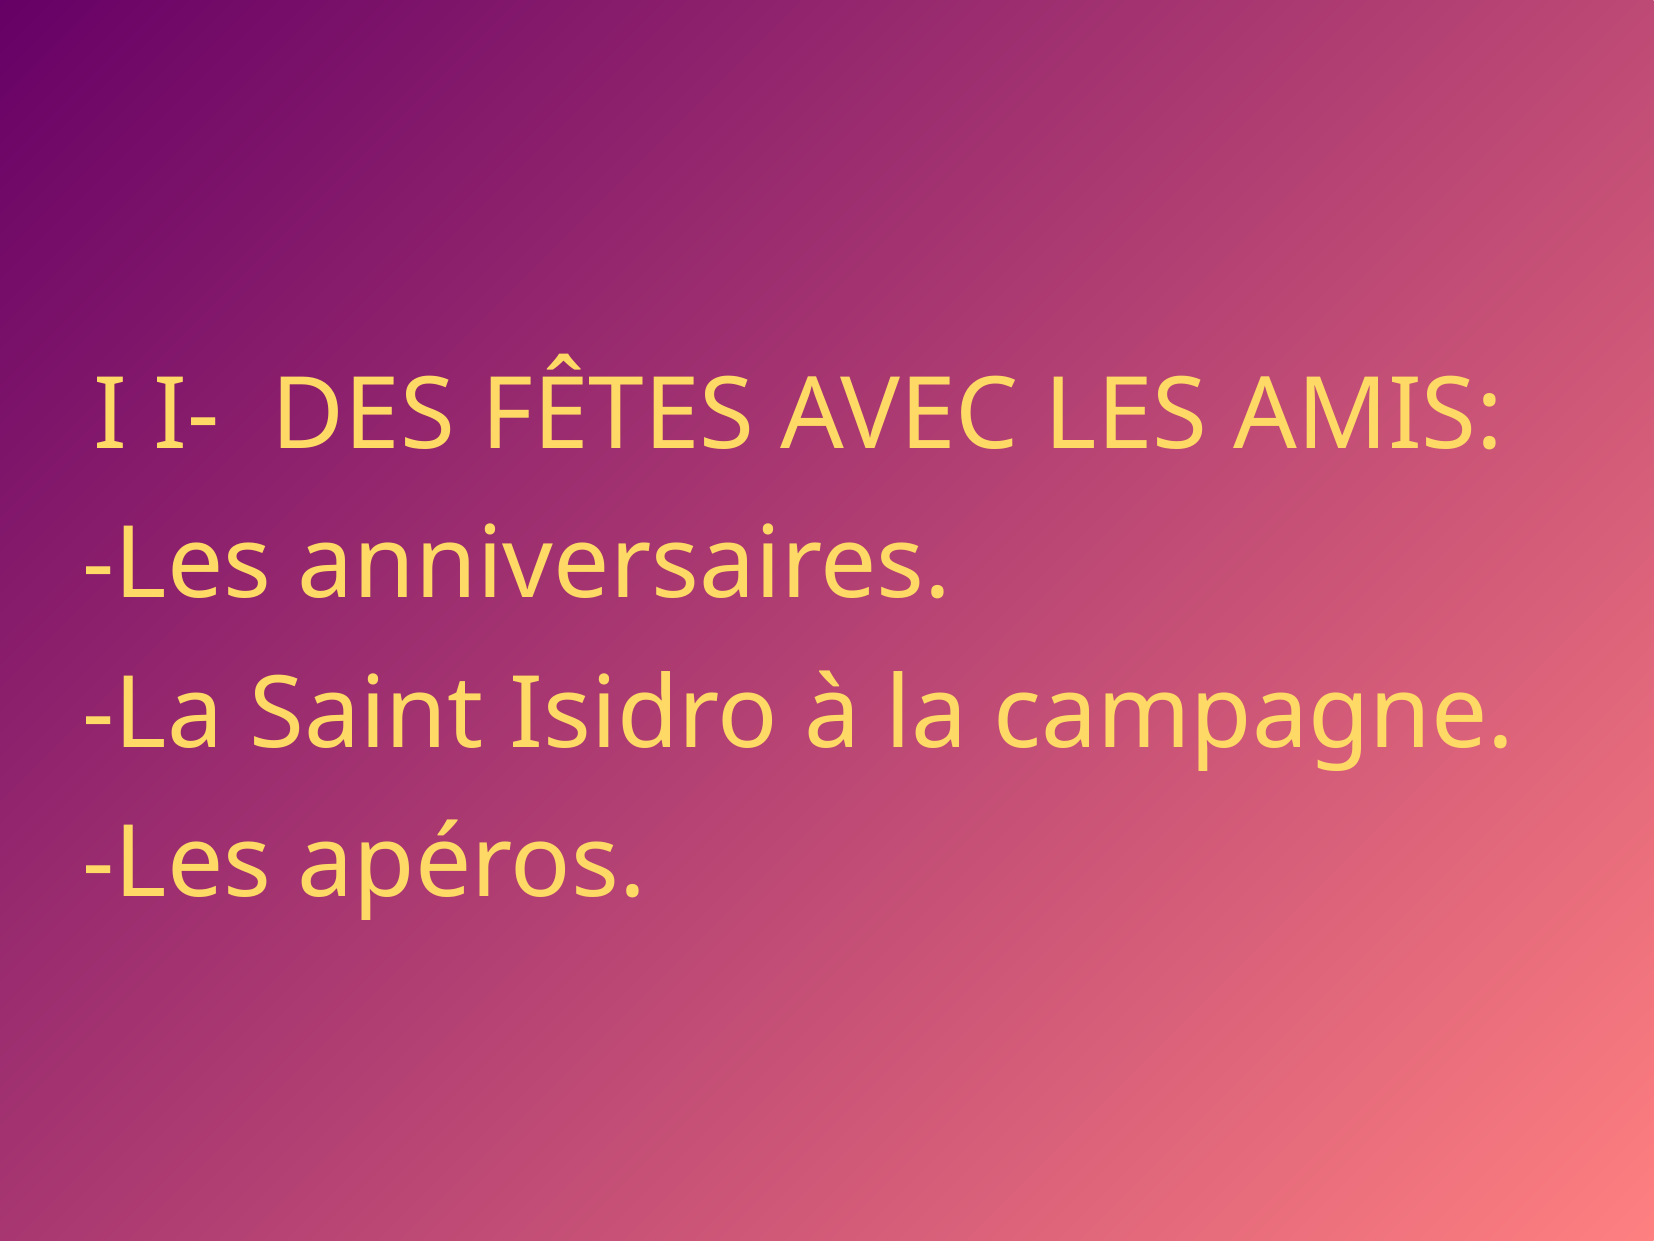

# I I- DES FÊTES AVEC LES AMIS:
-Les anniversaires.
-La Saint Isidro à la campagne.
-Les apéros.